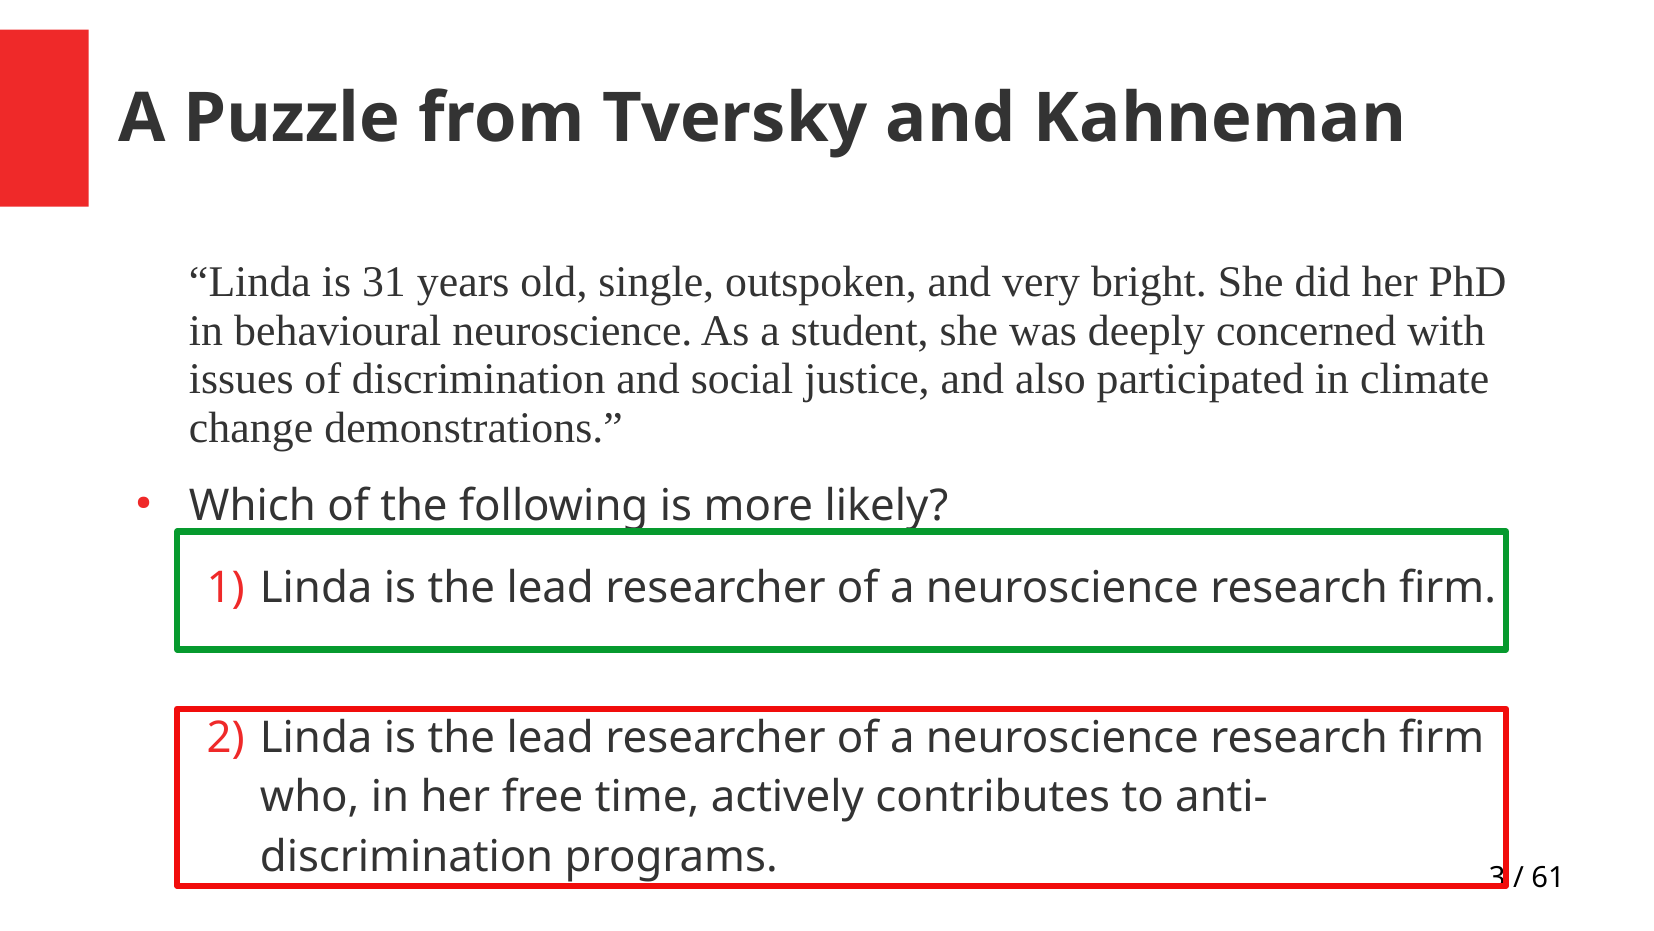

# A Puzzle from Tversky and Kahneman
“Linda is 31 years old, single, outspoken, and very bright. She did her PhD in behavioural neuroscience. As a student, she was deeply concerned with issues of discrimination and social justice, and also participated in climate change demonstrations.”
Which of the following is more likely?
Linda is the lead researcher of a neuroscience research firm.
Linda is the lead researcher of a neuroscience research firm who, in her free time, actively contributes to anti-discrimination programs.
3